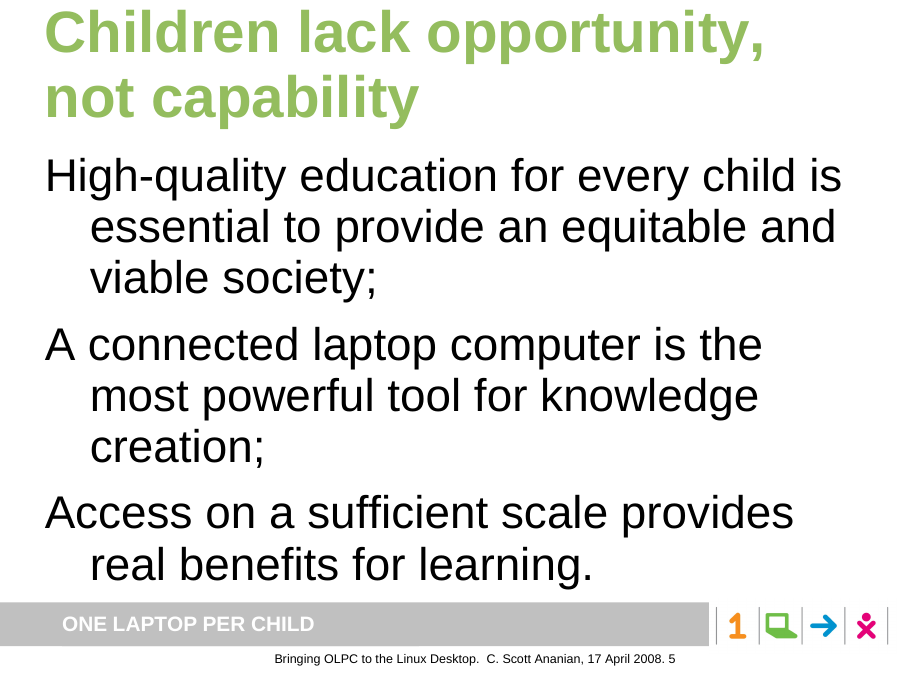

# Children lack opportunity, not capability
High-quality education for every child is essential to provide an equitable and viable society;
A connected laptop computer is the most powerful tool for knowledge creation;
Access on a sufficient scale provides real benefits for learning.